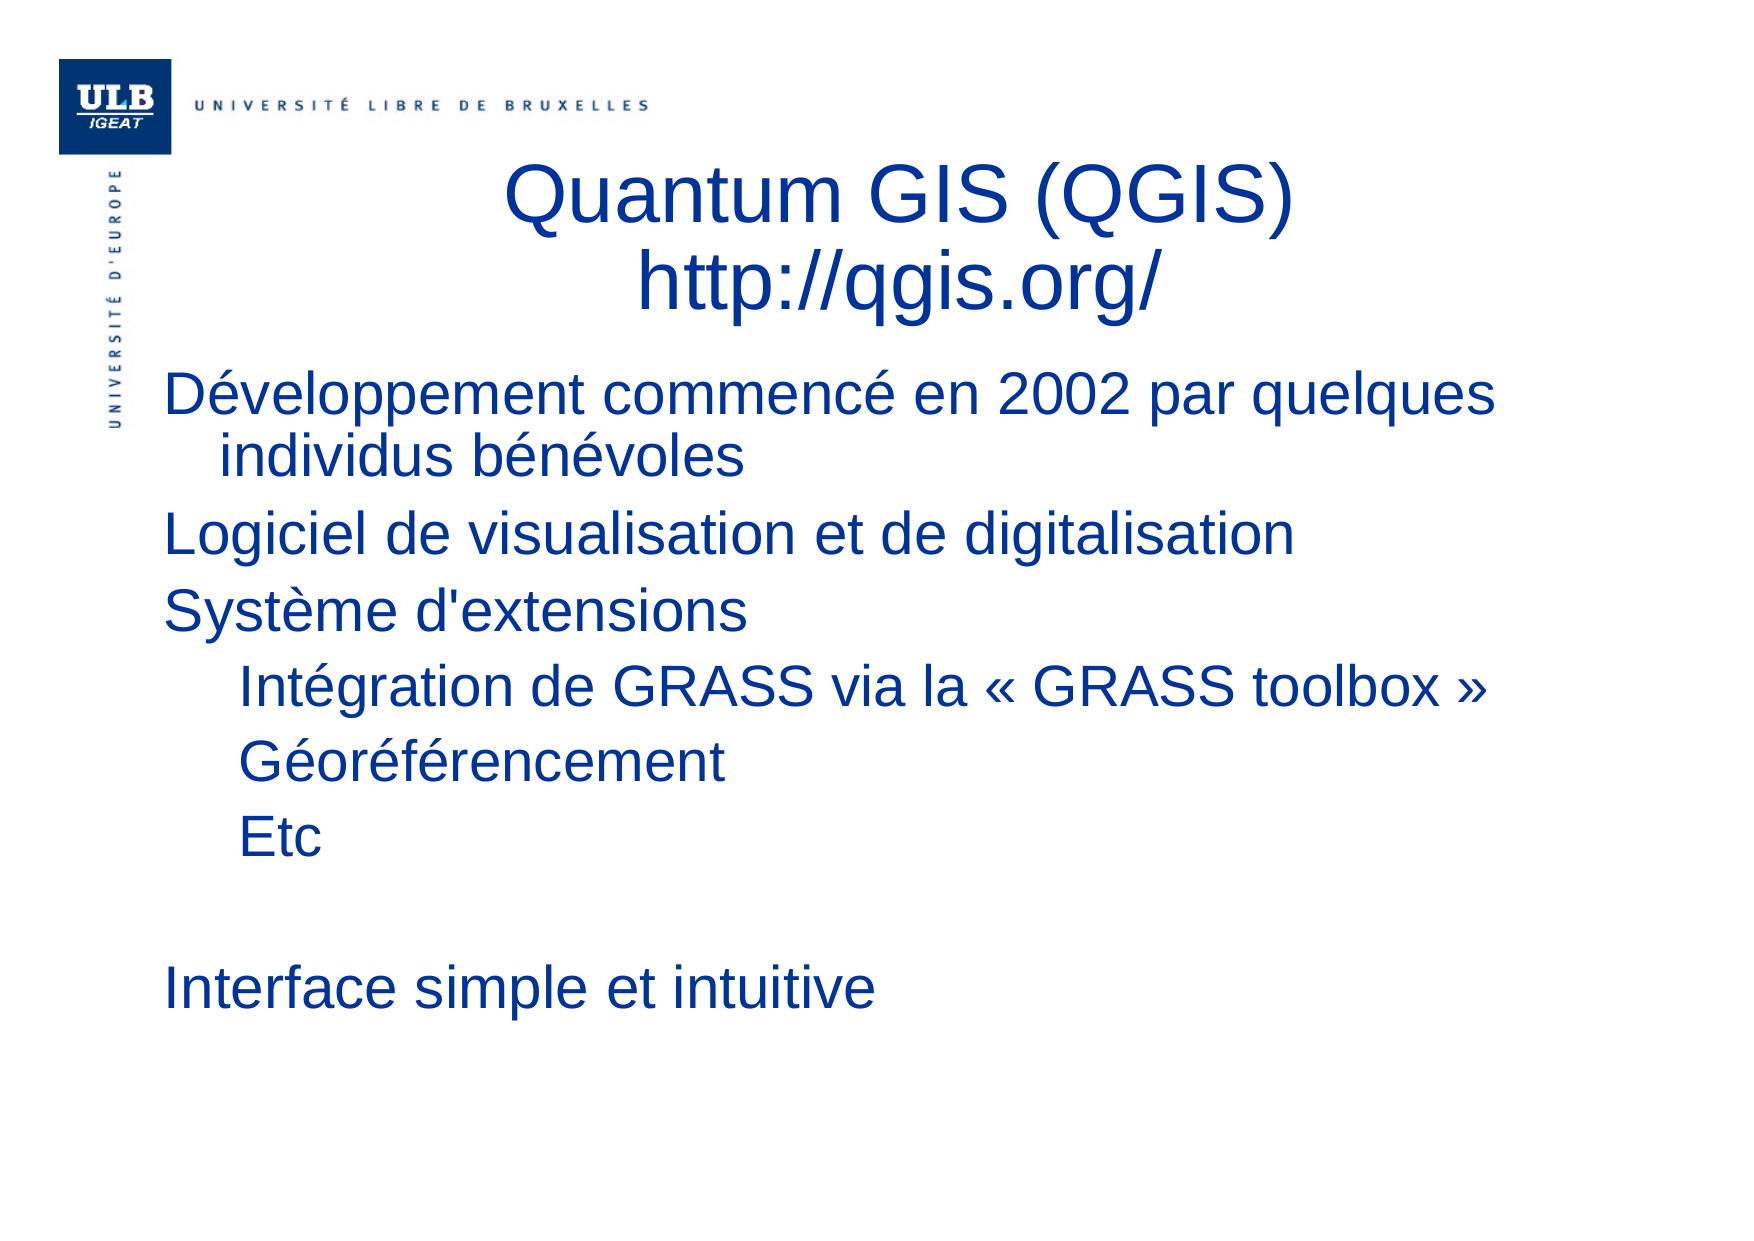

# Quantum GIS (QGIS) http://qgis.org/
Développement commencé en 2002 par quelques individus bénévoles
Logiciel de visualisation et de digitalisation
Système d'extensions
Intégration de GRASS via la « GRASS toolbox »
Géoréférencement
Etc
Interface simple et intuitive